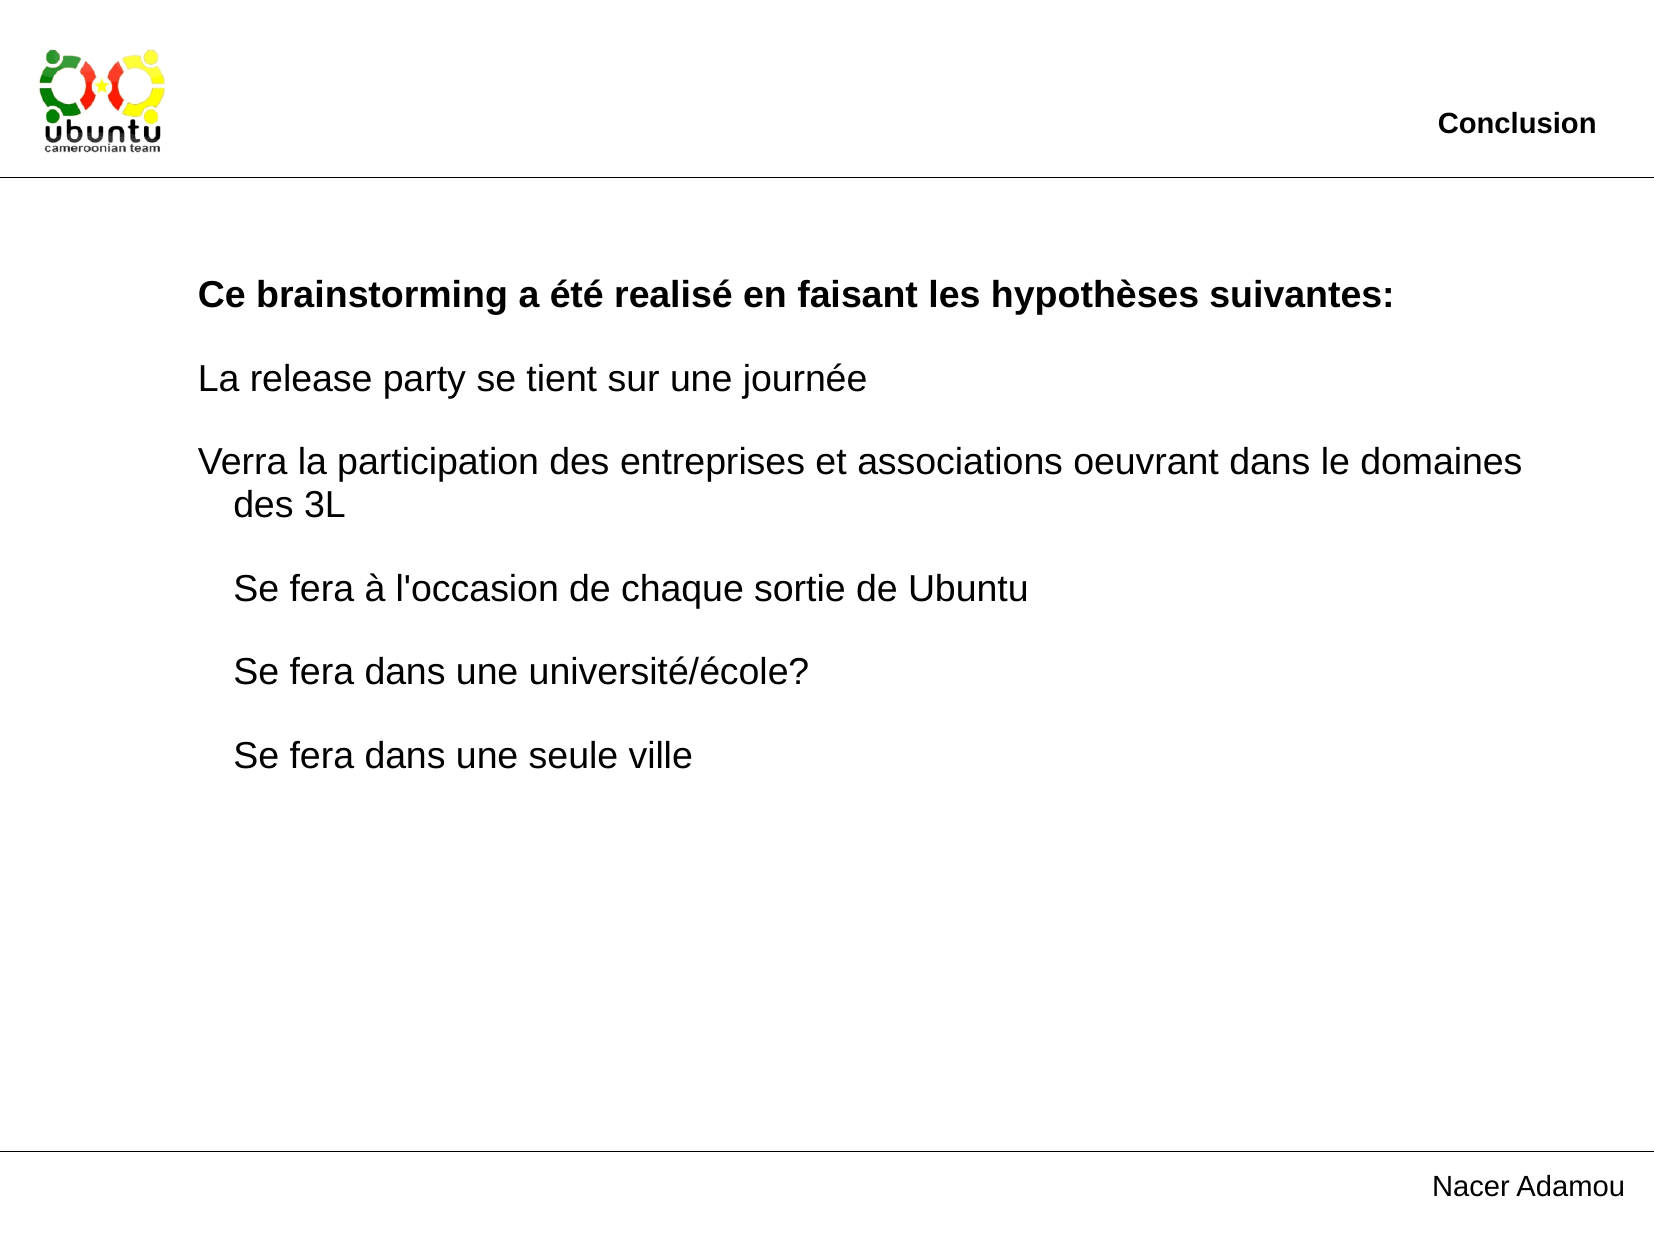

Conclusion
Ce brainstorming a été realisé en faisant les hypothèses suivantes:
La release party se tient sur une journée
Verra la participation des entreprises et associations oeuvrant dans le domaines des 3L
Se fera à l'occasion de chaque sortie de Ubuntu
Se fera dans une université/école?
Se fera dans une seule ville
Nacer Adamou